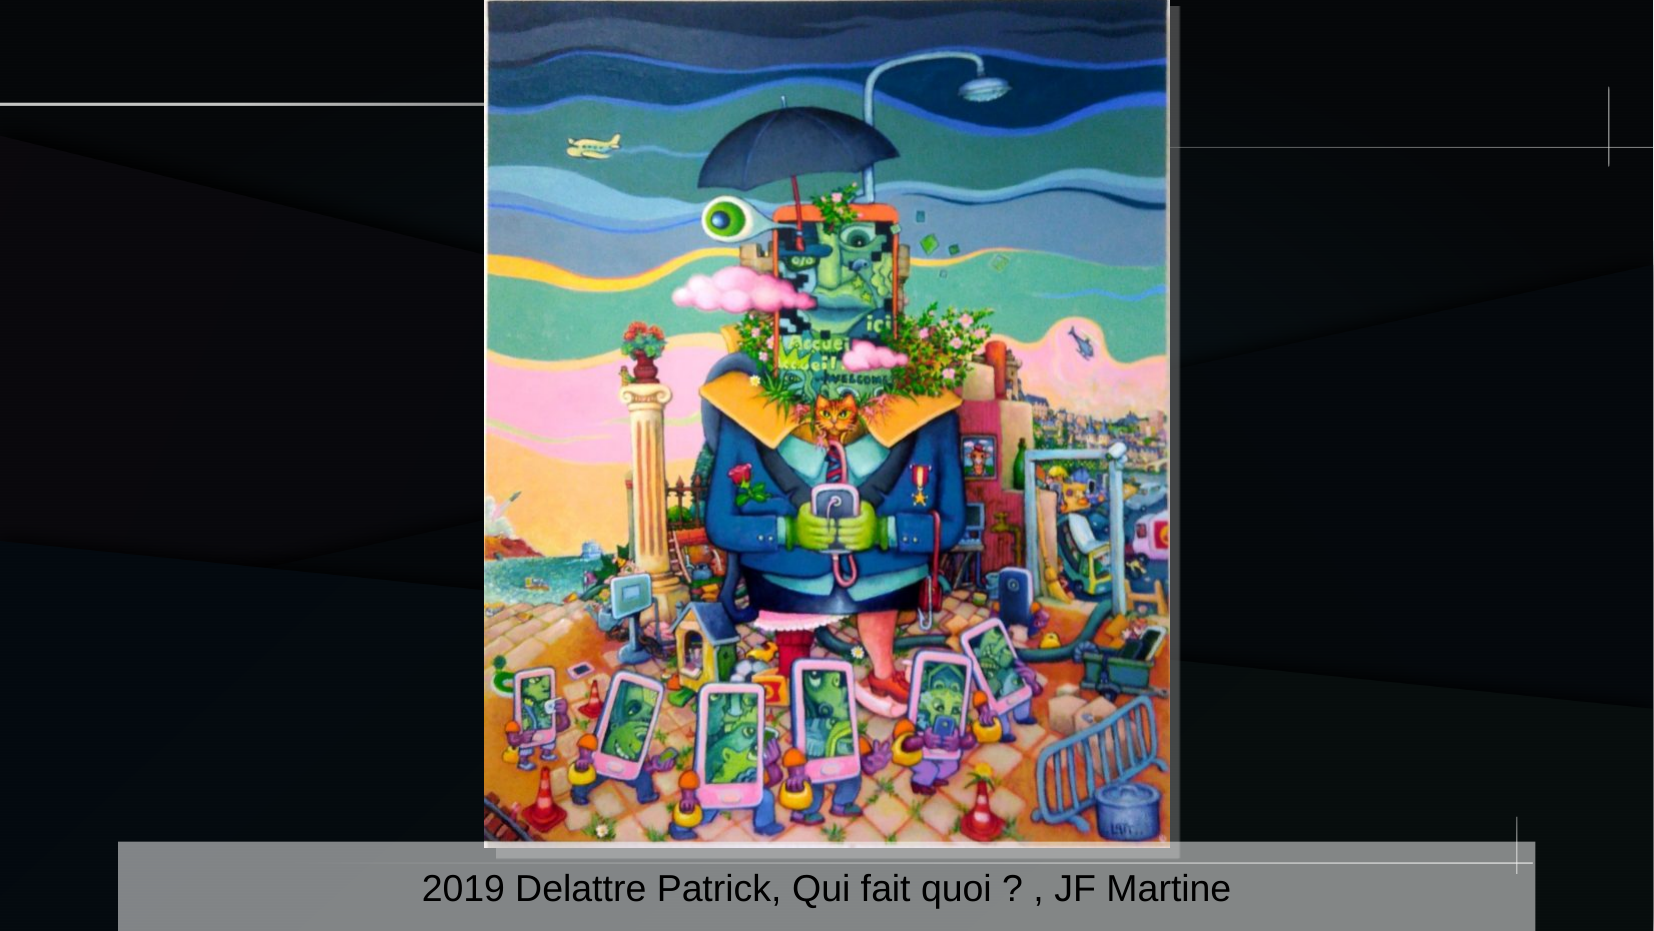

2019 Delattre Patrick, Qui fait quoi ? , JF Martine